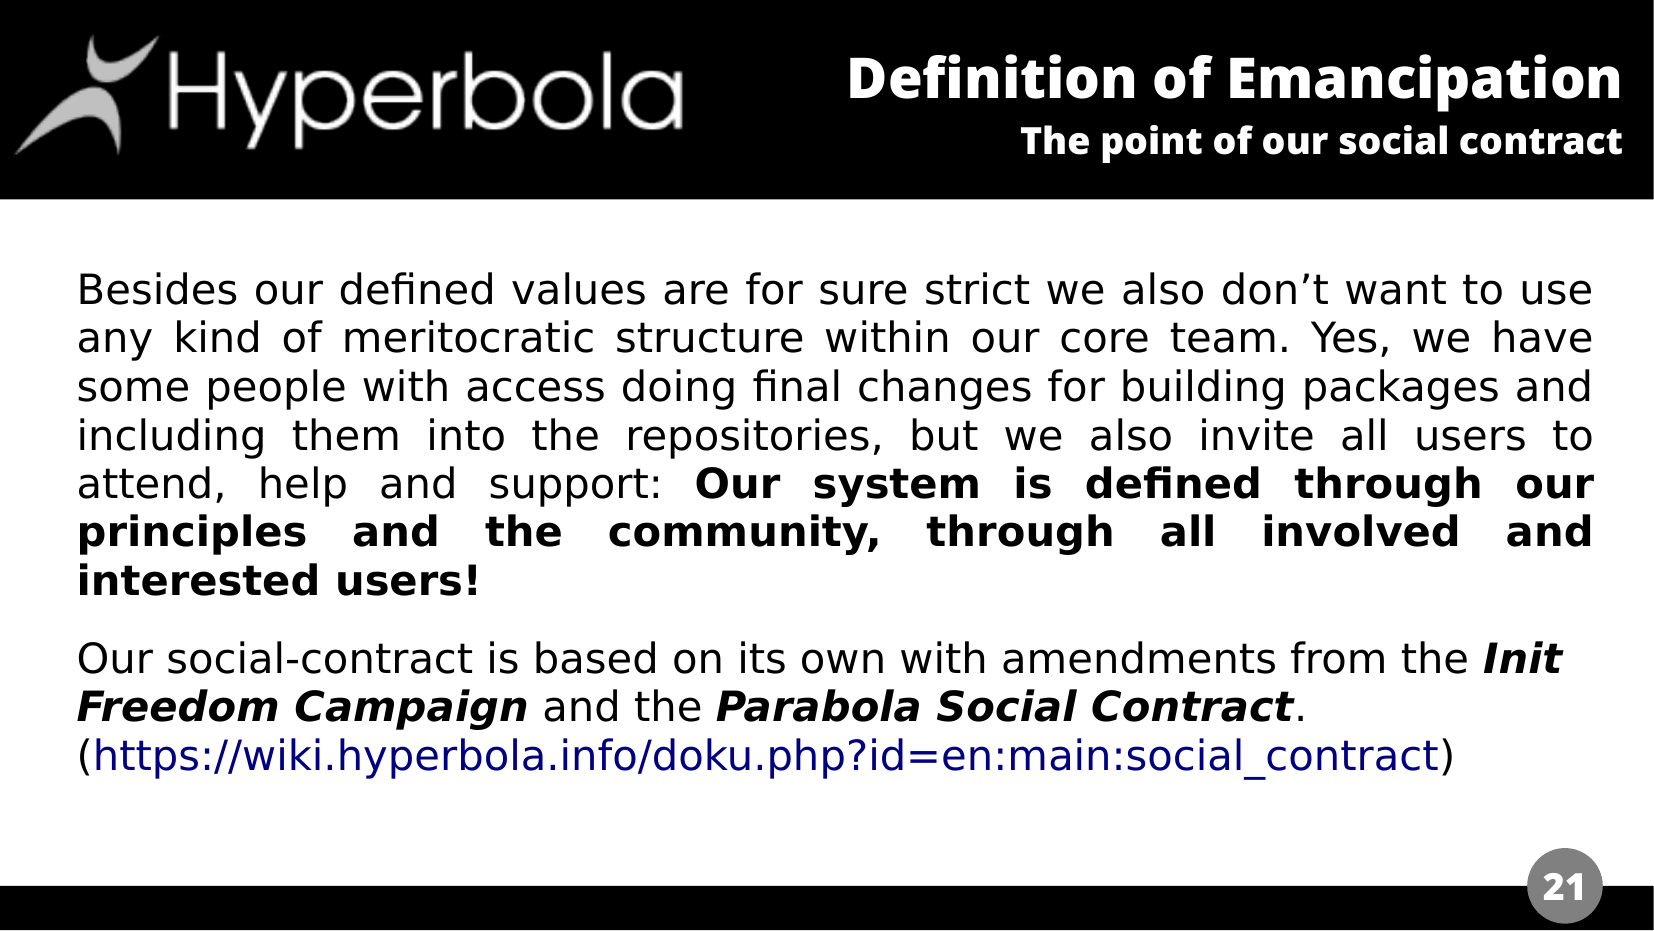

# Definition of Emancipation The point of our social contract
Besides our defined values are for sure strict we also don’t want to use any kind of meritocratic structure within our core team. Yes, we have some people with access doing final changes for building packages and including them into the repositories, but we also invite all users to attend, help and support: Our system is defined through our principles and the community, through all involved and interested users!
Our social-contract is based on its own with amendments from the Init Freedom Campaign and the Parabola Social Contract.
(https://wiki.hyperbola.info/doku.php?id=en:main:social_contract)